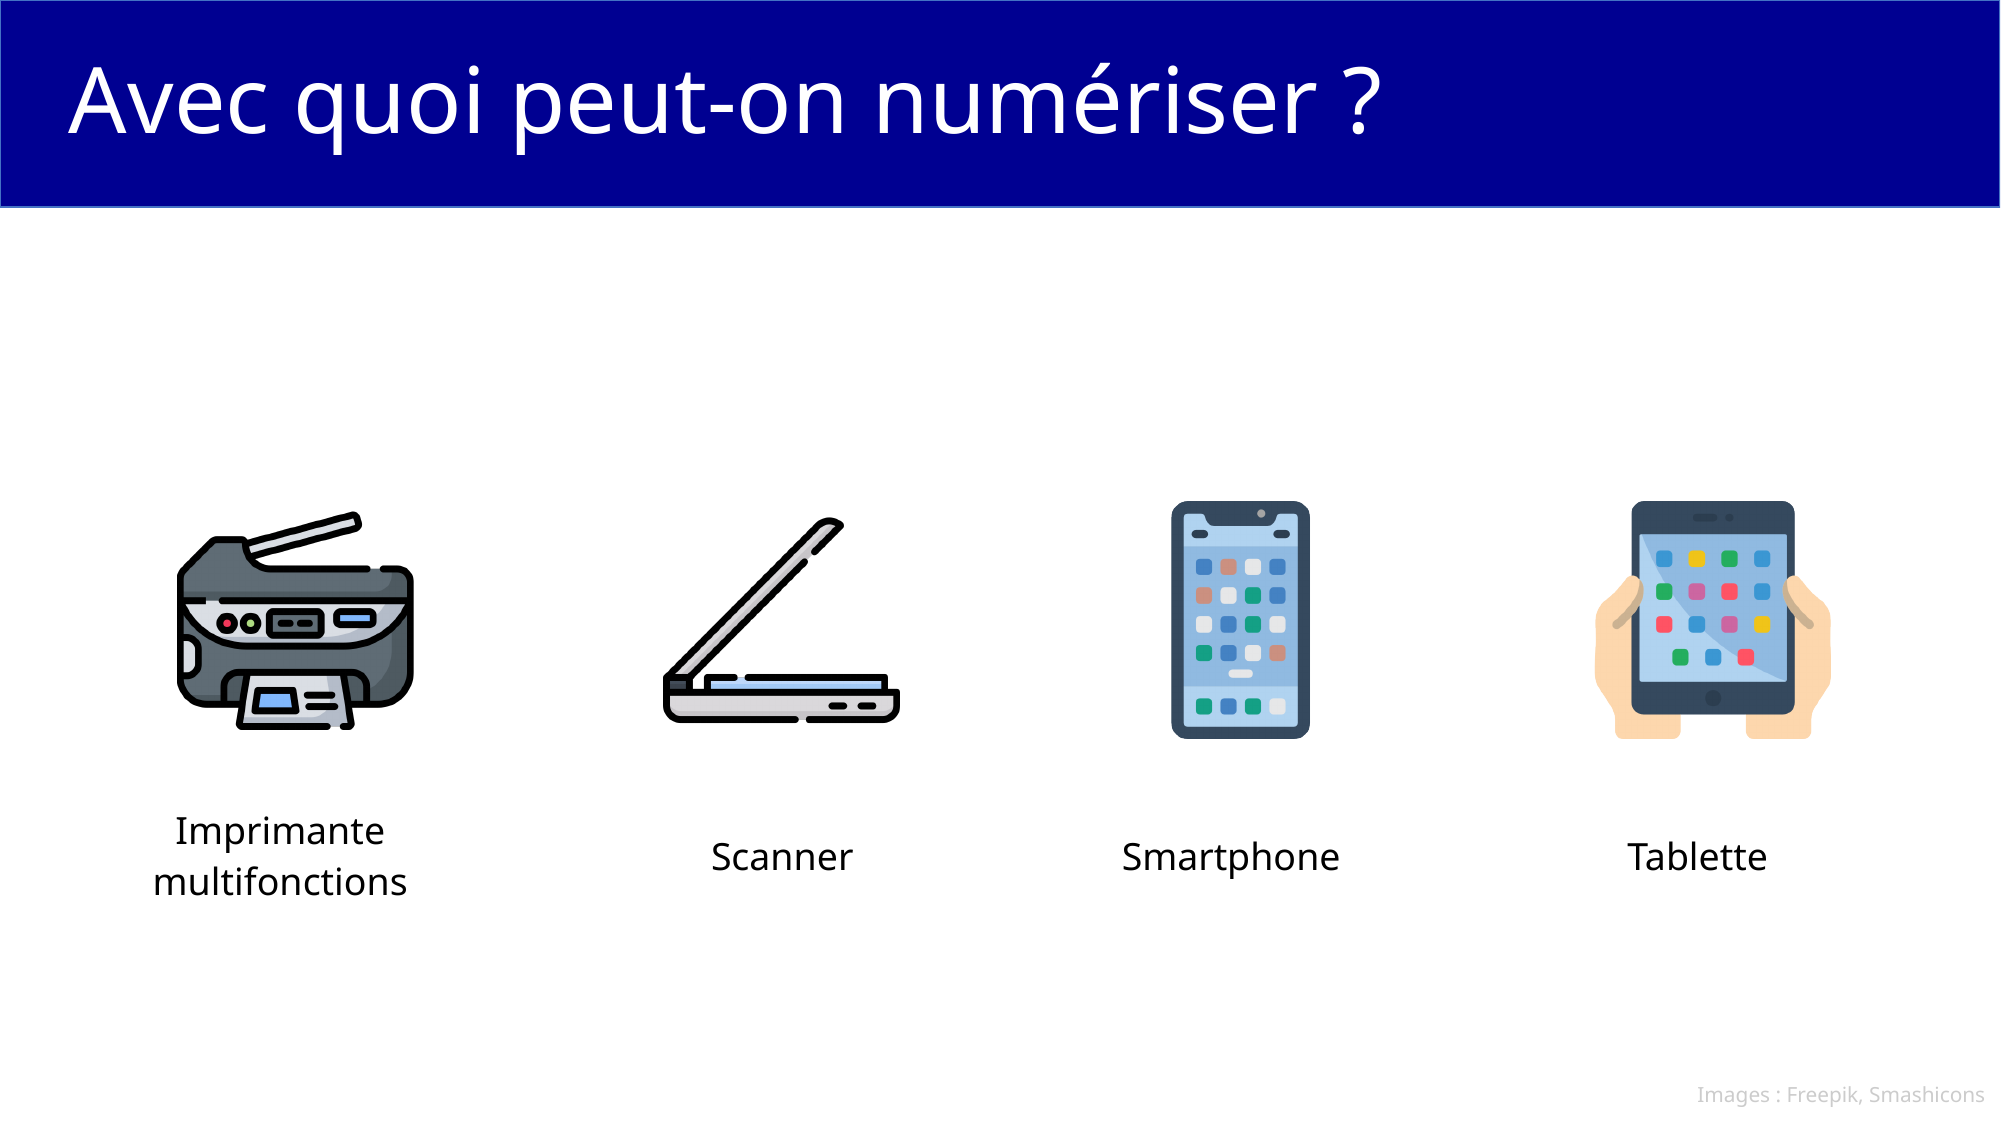

# Avec quoi peut-on numériser ?
Imprimante multifonctions
Scanner
Smartphone
Tablette
Images : Freepik, Smashicons